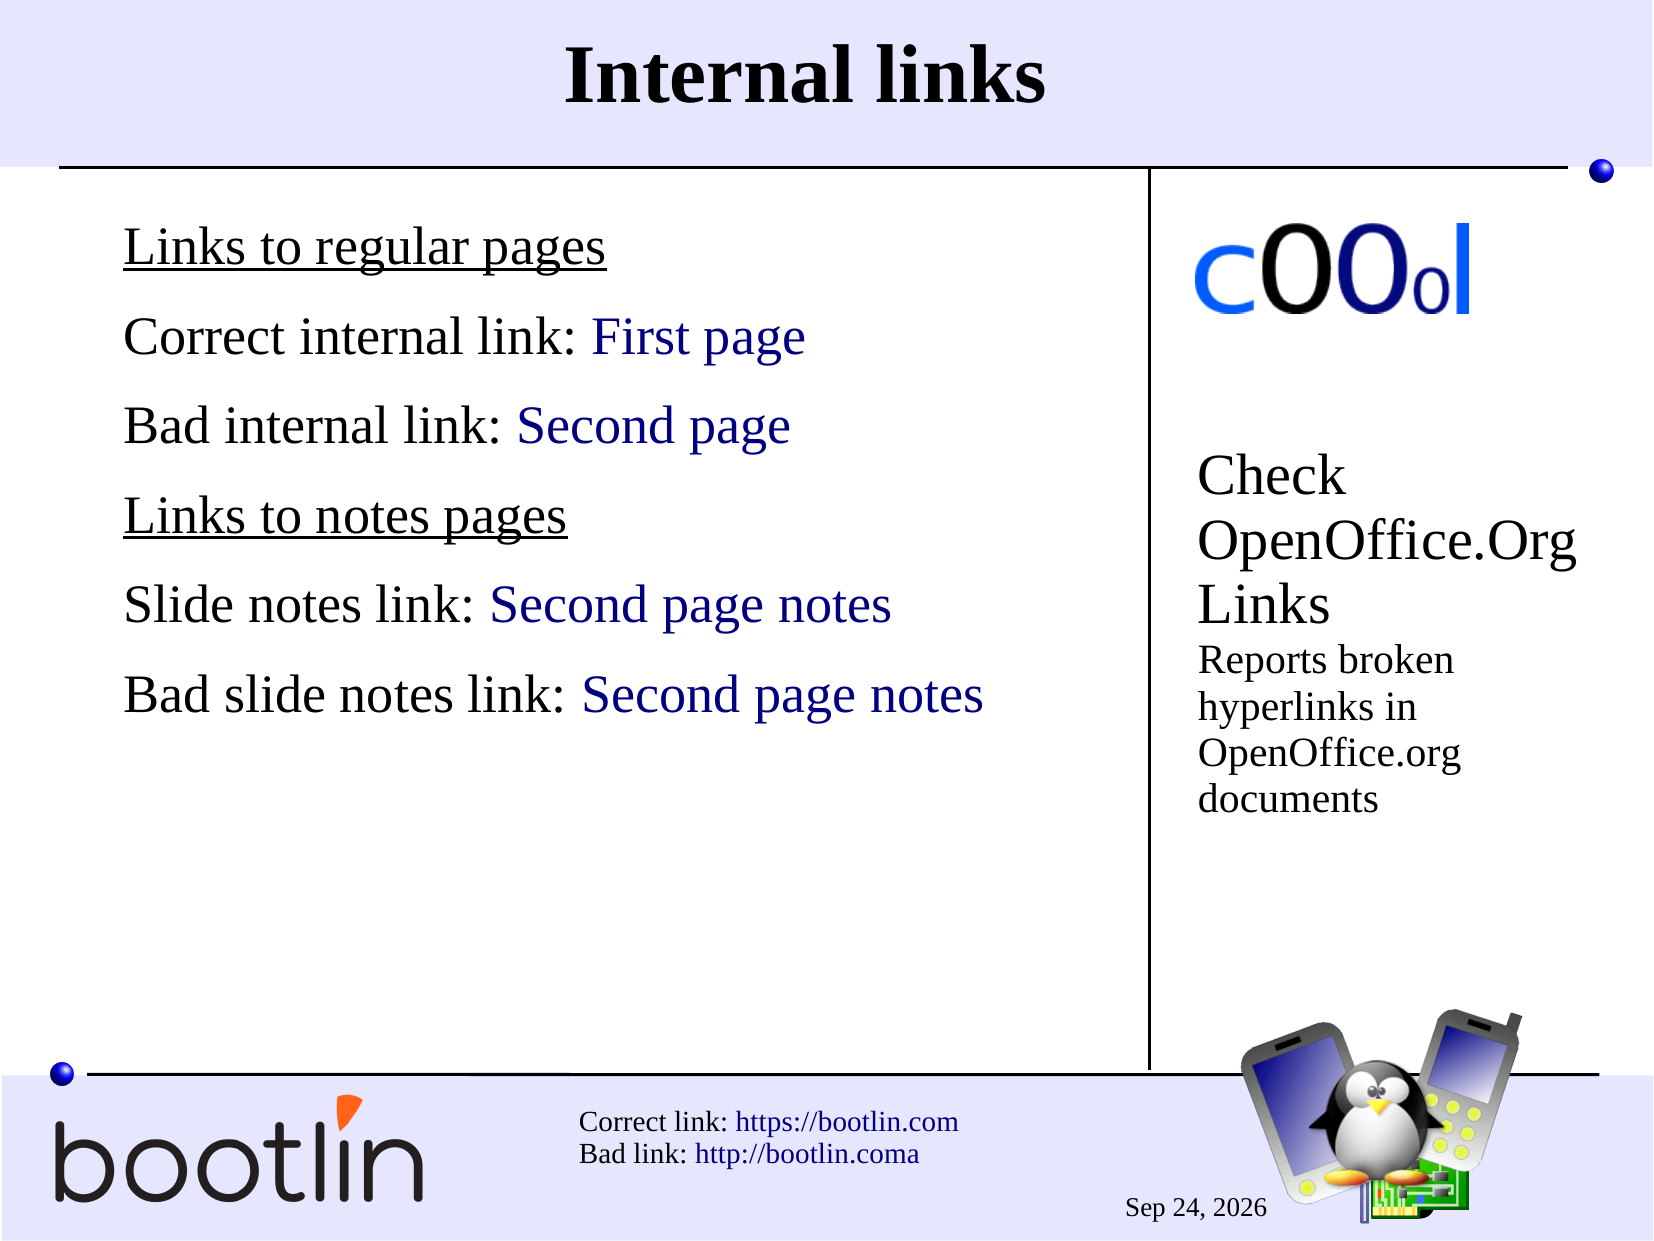

# Internal links
Links to regular pages
Correct internal link: First page
Bad internal link: Second page
Links to notes pages
Slide notes link: Second page notes
Bad slide notes link: Second page notes